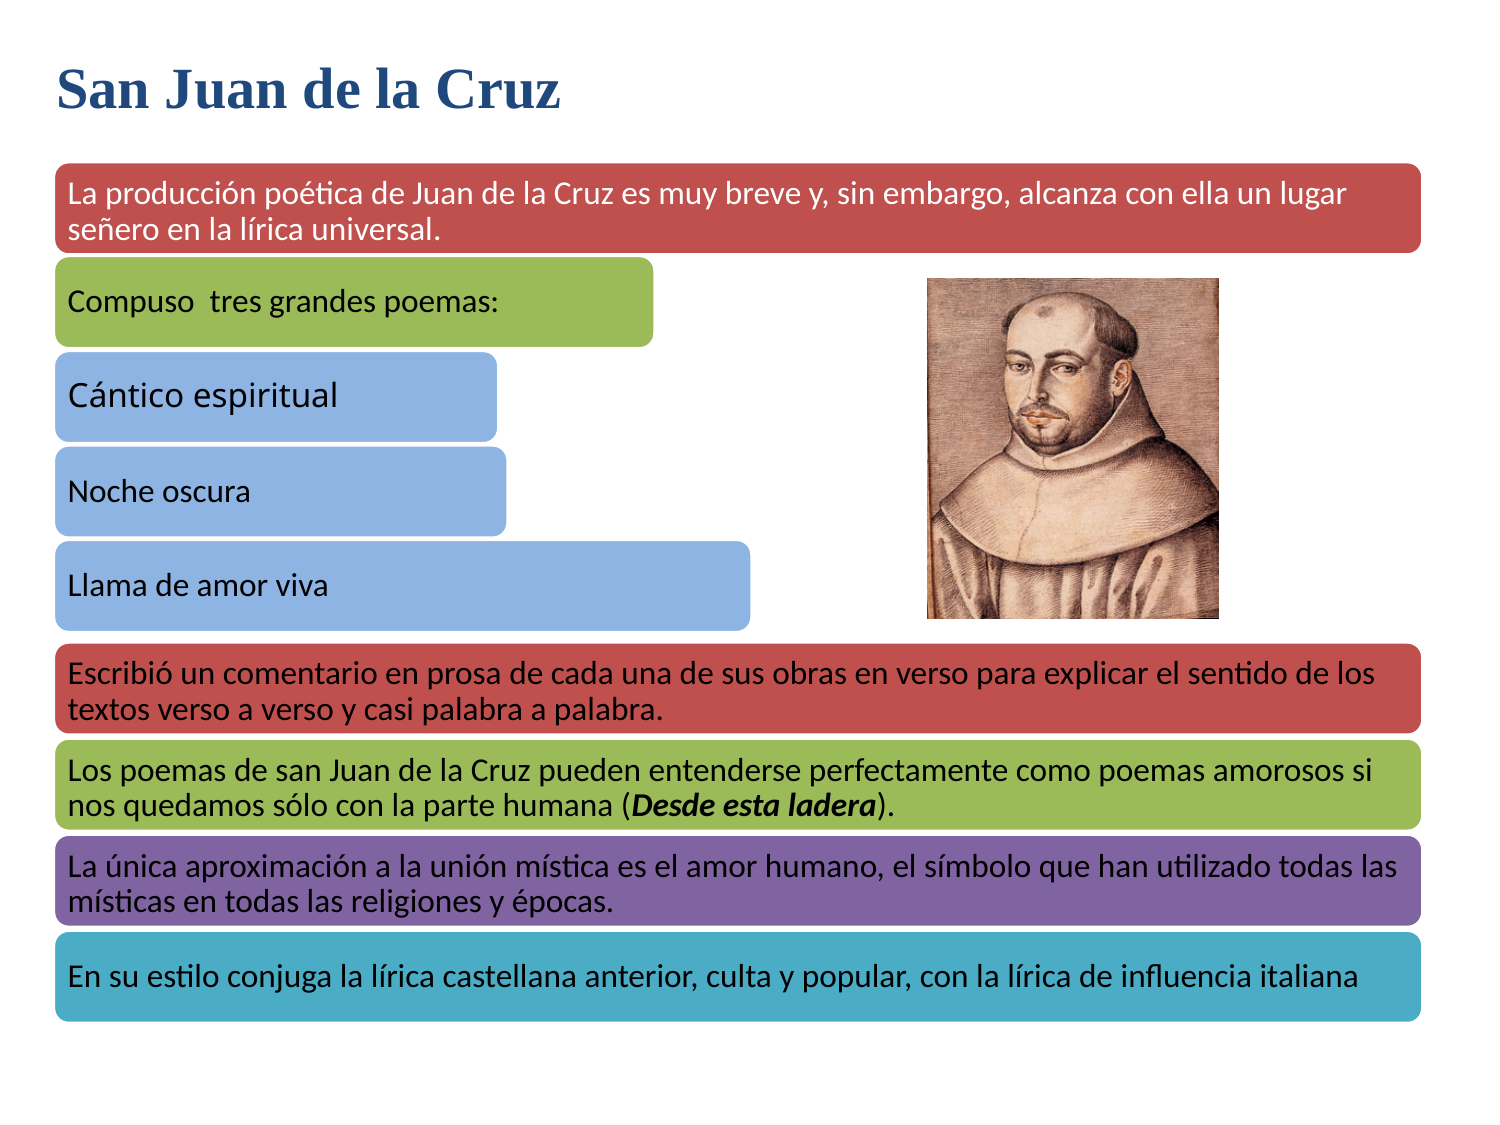

San Juan de la Cruz
La producción poética de Juan de la Cruz es muy breve y, sin embargo, alcanza con ella un lugar señero en la lírica universal.
Compuso tres grandes poemas:
Cántico espiritual
Noche oscura
Llama de amor viva
Escribió un comentario en prosa de cada una de sus obras en verso para explicar el sentido de los textos verso a verso y casi palabra a palabra.
Los poemas de san Juan de la Cruz pueden entenderse perfectamente como poemas amorosos si nos quedamos sólo con la parte humana (Desde esta ladera).
La única aproximación a la unión mística es el amor humano, el símbolo que han utilizado todas las místicas en todas las religiones y épocas.
En su estilo conjuga la lírica castellana anterior, culta y popular, con la lírica de influencia italiana